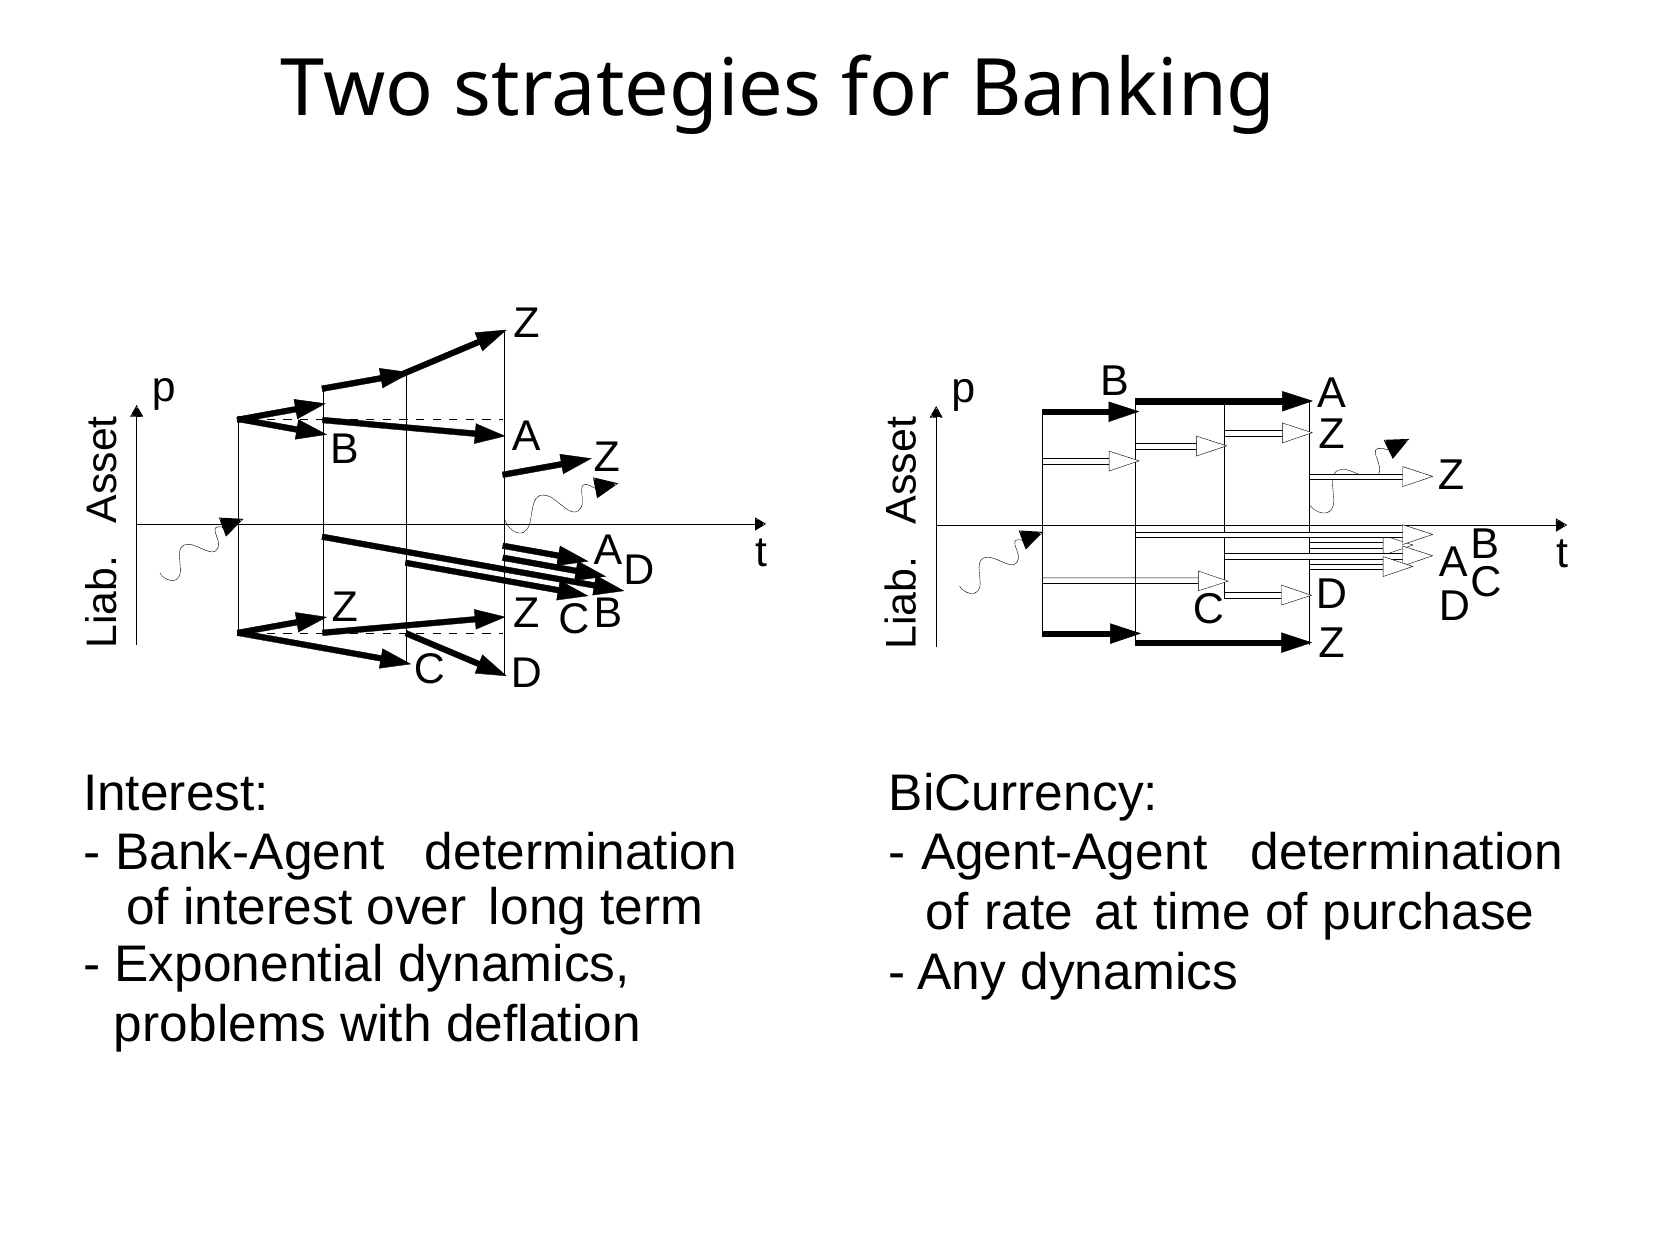

Two strategies for Banking
Z
B
p
p
A
Z
A
B
Z
Asset
Asset
Z
B
A
t
t
A
D
C
D
Liab.
Liab.
D
Z
C
Z
B
C
Z
C
D
Interest:
BiCurrency:
-
Bank-Agent
 determination
-
Agent-Agent
 determination
of interest over
long term
of
rate
 at
time of purchase
- Exponential dynamics,
- Any dynamics
problems with deflation